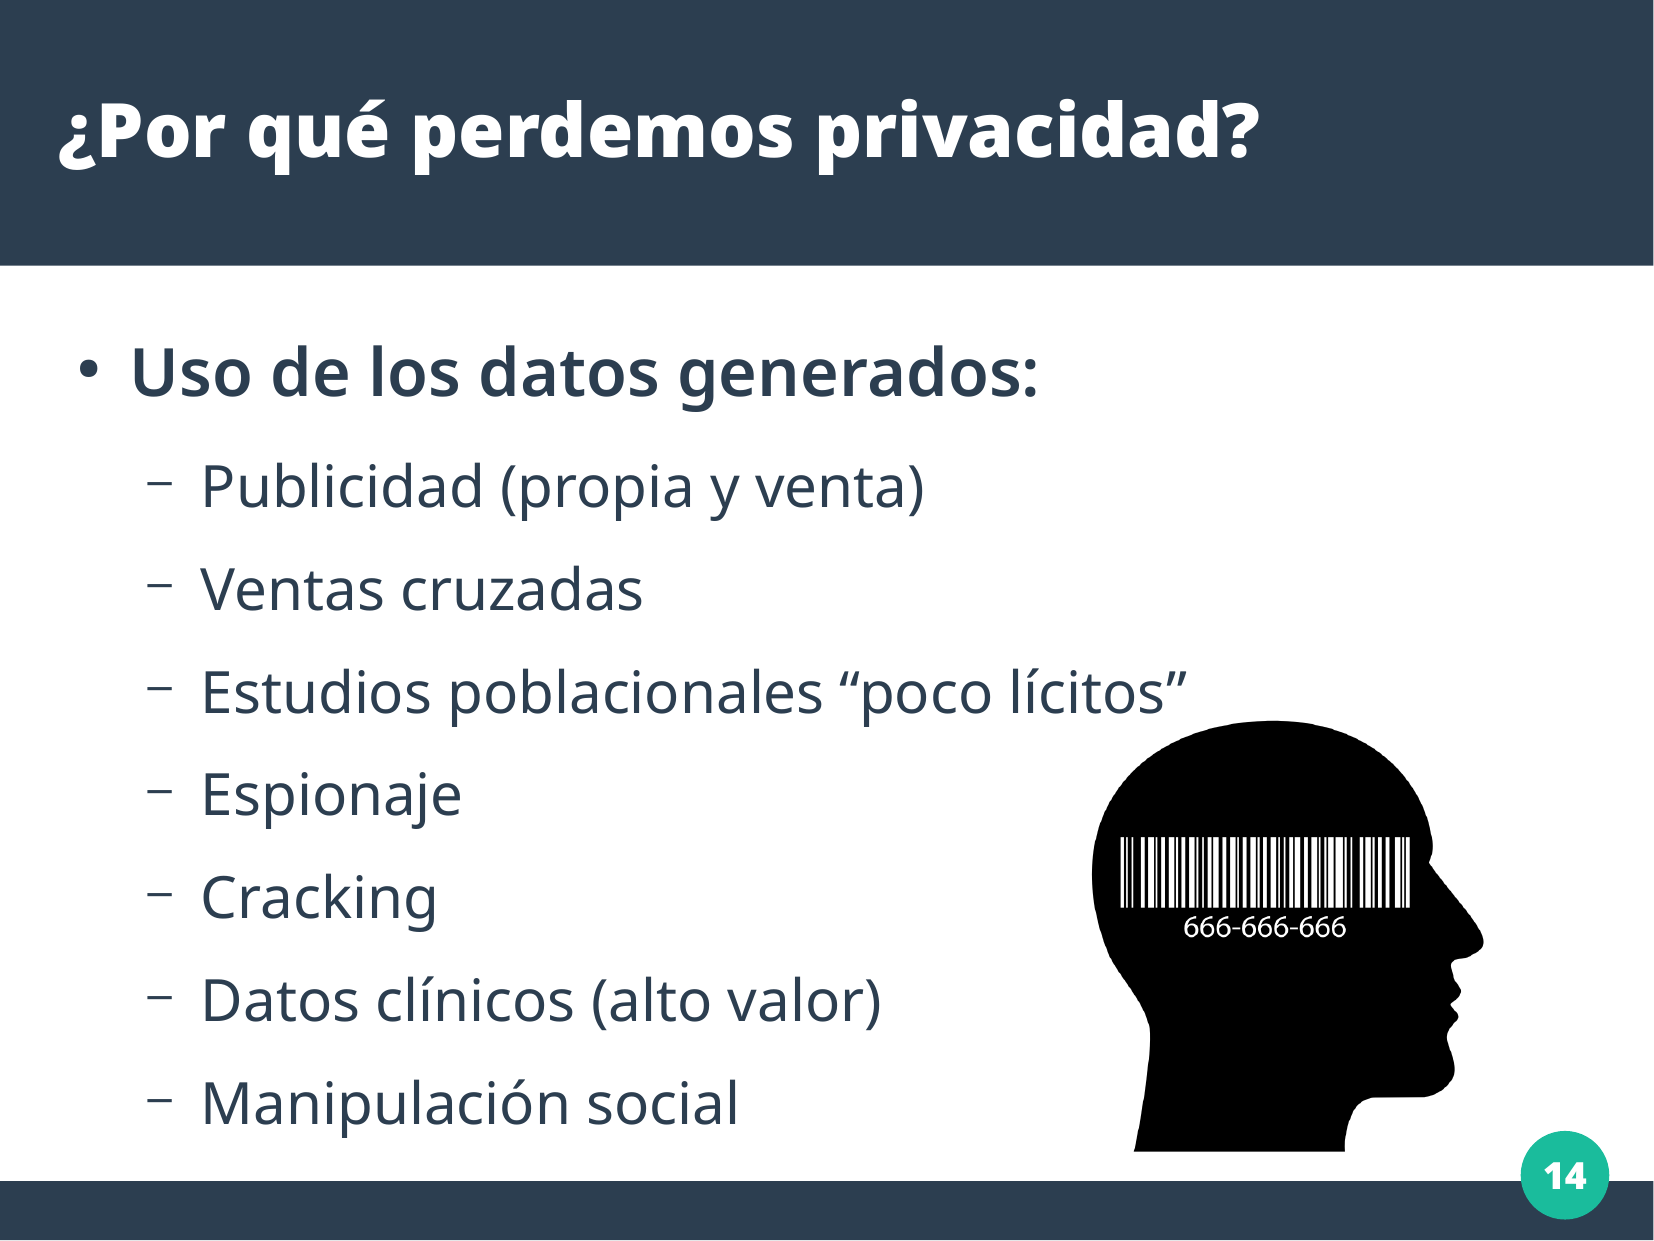

# ¿Por qué perdemos privacidad?
Uso de los datos generados:
Publicidad (propia y venta)
Ventas cruzadas
Estudios poblacionales “poco lícitos”
Espionaje
Cracking
Datos clínicos (alto valor)
Manipulación social
14